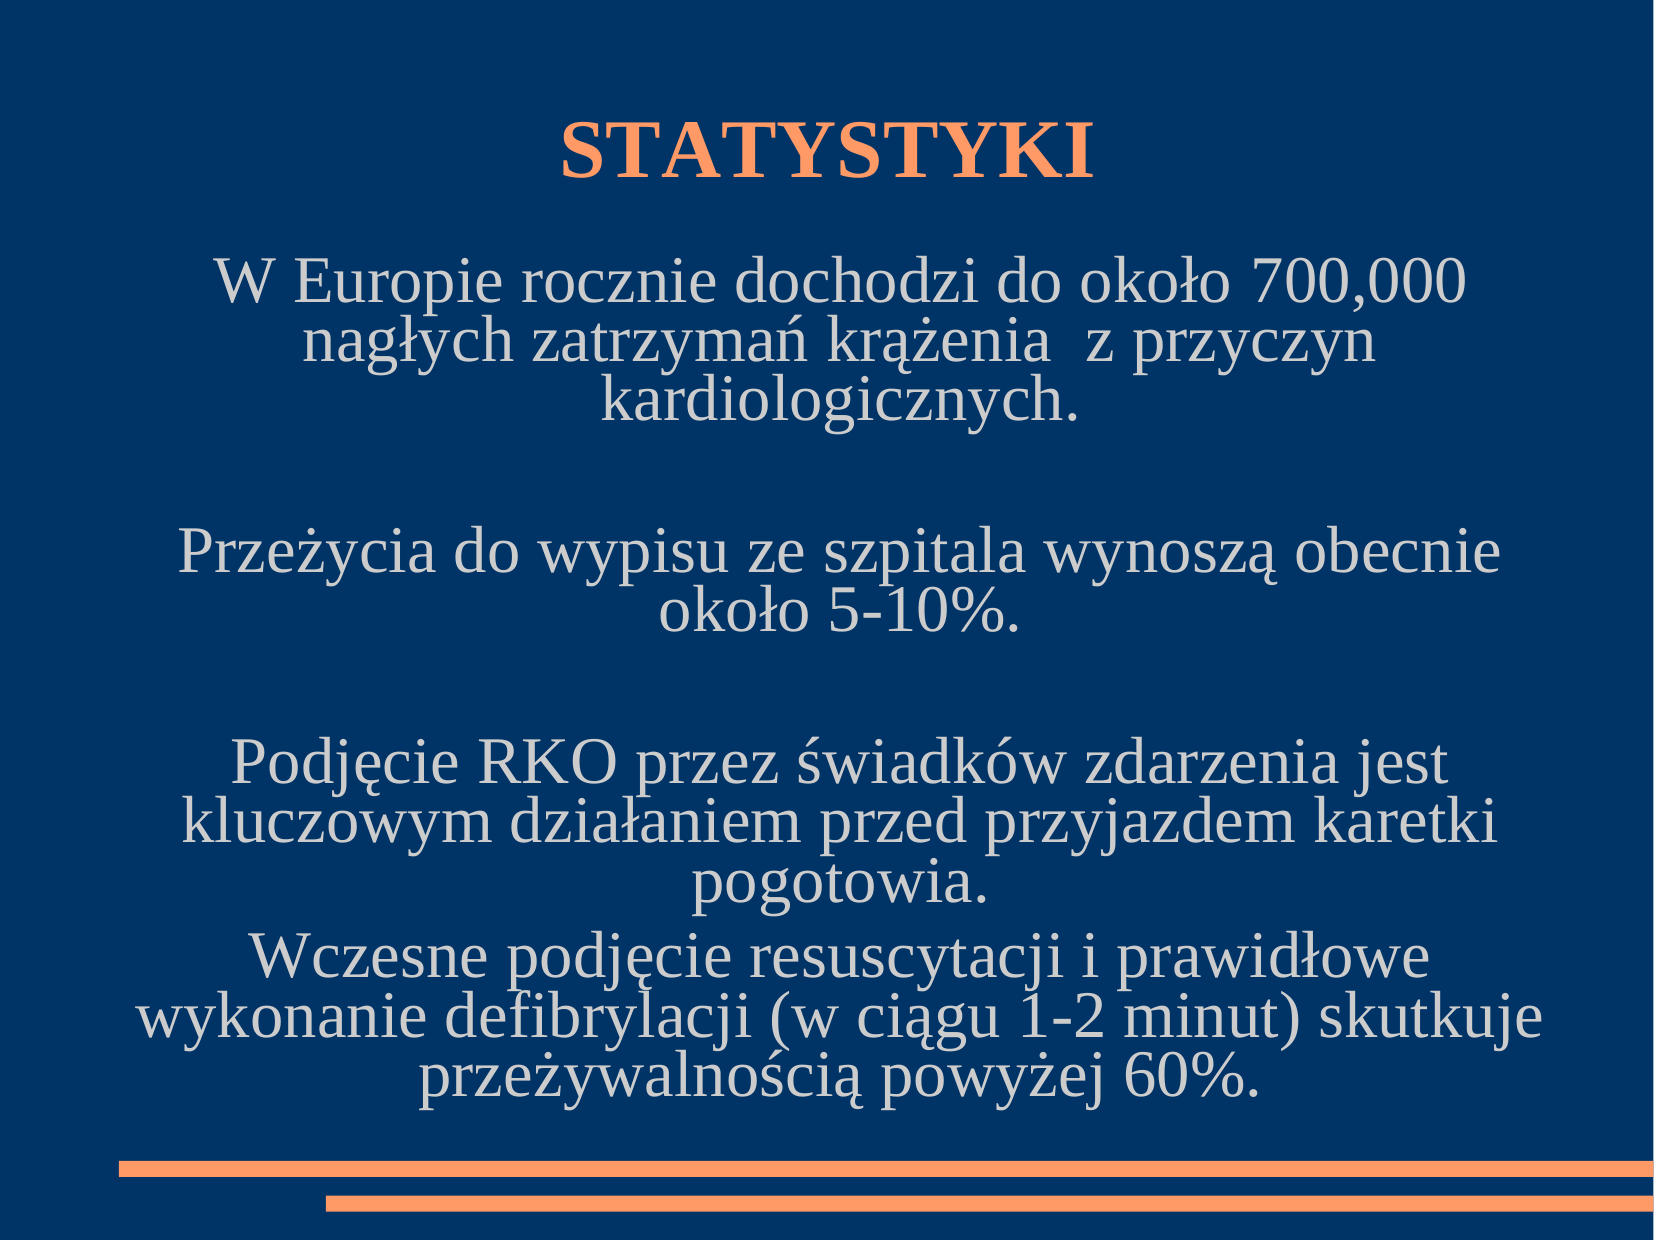

STATYSTYKI
# W Europie rocznie dochodzi do około 700,000 nagłych zatrzymań krążenia z przyczyn kardiologicznych.
Przeżycia do wypisu ze szpitala wynoszą obecnie około 5-10%.
Podjęcie RKO przez świadków zdarzenia jest kluczowym działaniem przed przyjazdem karetki pogotowia.
Wczesne podjęcie resuscytacji i prawidłowe wykonanie defibrylacji (w ciągu 1-2 minut) skutkuje przeżywalnością powyżej 60%.